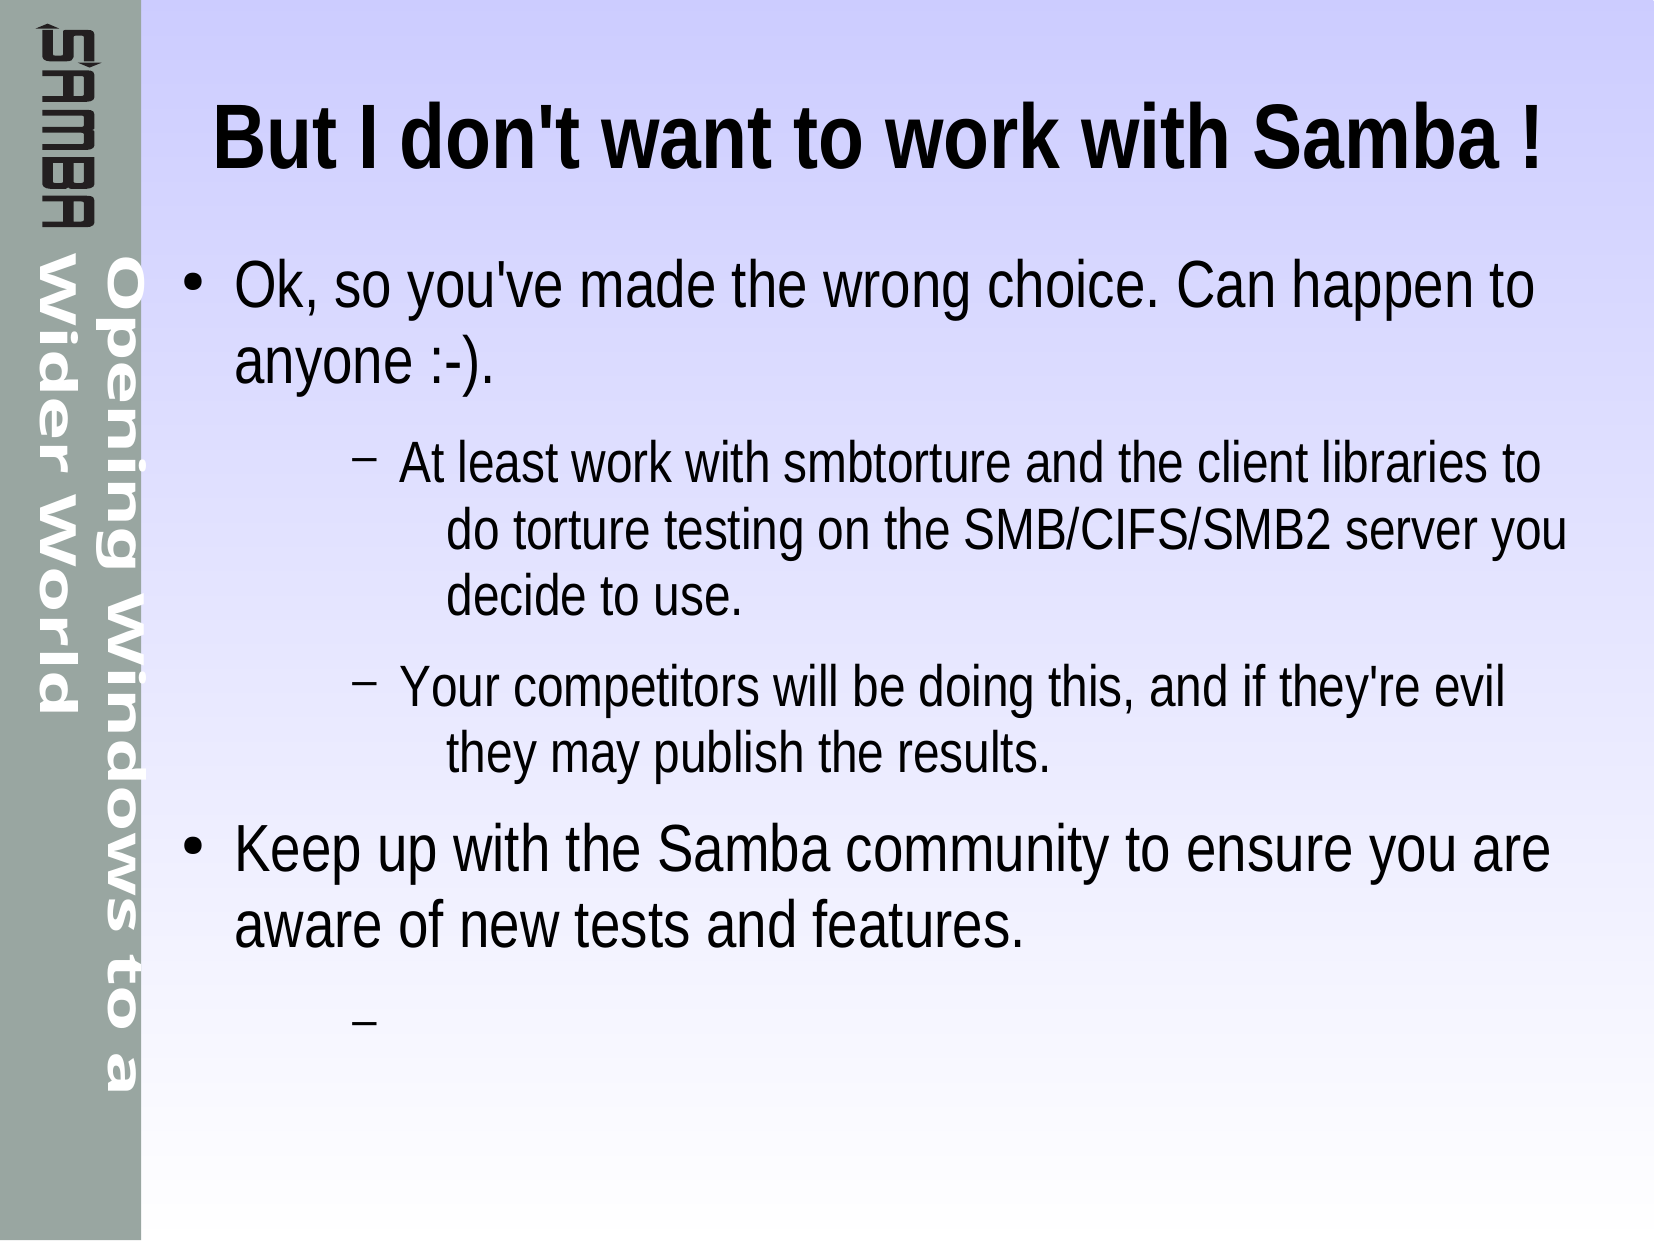

# But I don't want to work with Samba !
Ok, so you've made the wrong choice. Can happen to anyone :-).
At least work with smbtorture and the client libraries to do torture testing on the SMB/CIFS/SMB2 server you decide to use.
Your competitors will be doing this, and if they're evil they may publish the results.
Keep up with the Samba community to ensure you are aware of new tests and features.